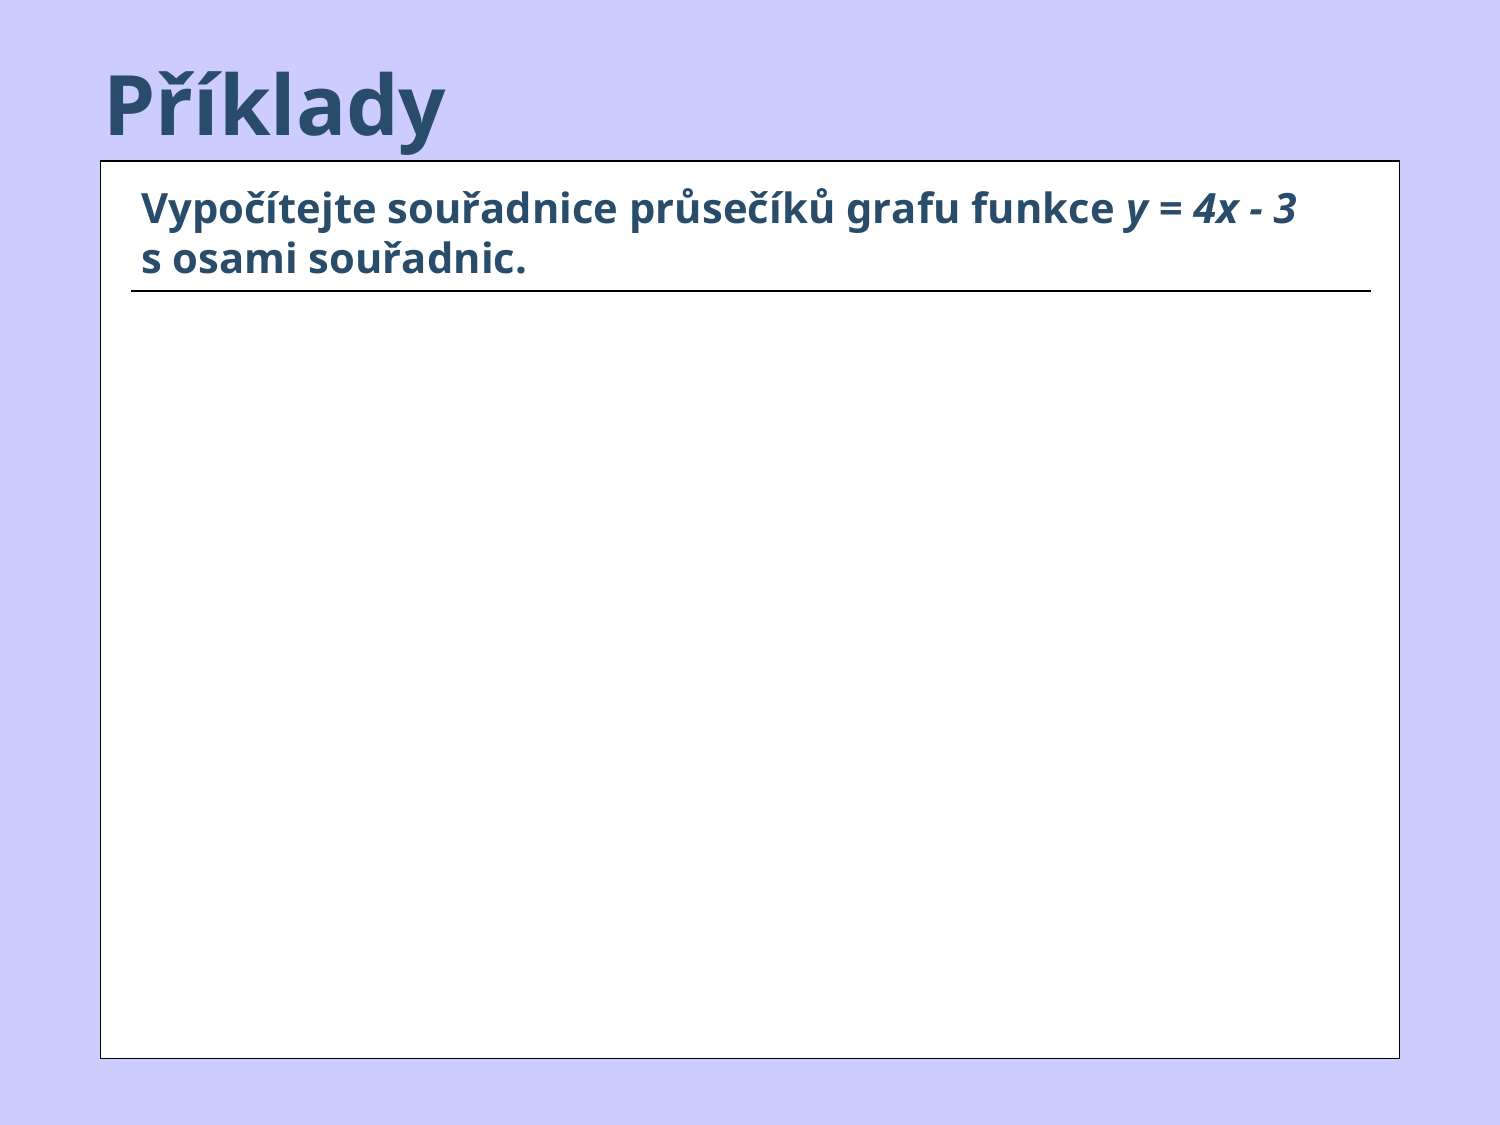

# Příklady
Vypočítejte souřadnice průsečíků grafu funkce y = 4x - 3
s osami souřadnic.